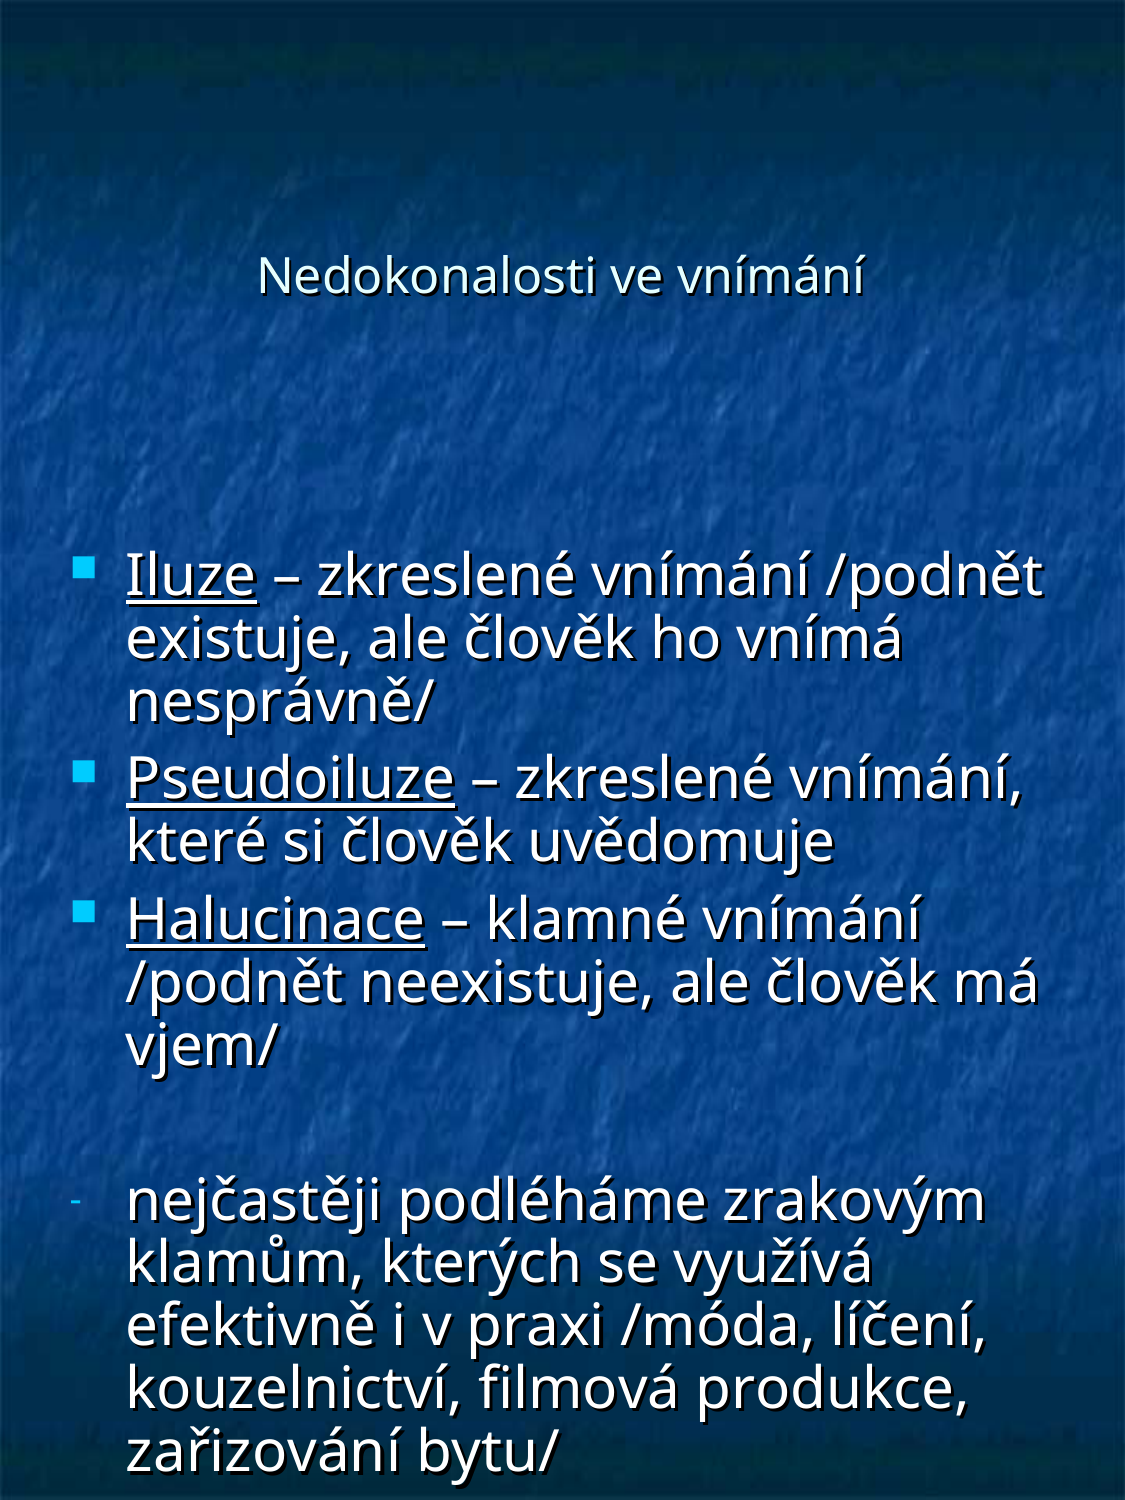

# Nedokonalosti ve vnímání
Iluze – zkreslené vnímání /podnět existuje, ale člověk ho vnímá nesprávně/
Pseudoiluze – zkreslené vnímání, které si člověk uvědomuje
Halucinace – klamné vnímání /podnět neexistuje, ale člověk má vjem/
nejčastěji podléháme zrakovým klamům, kterých se využívá efektivně i v praxi /móda, líčení, kouzelnictví, filmová produkce, zařizování bytu/